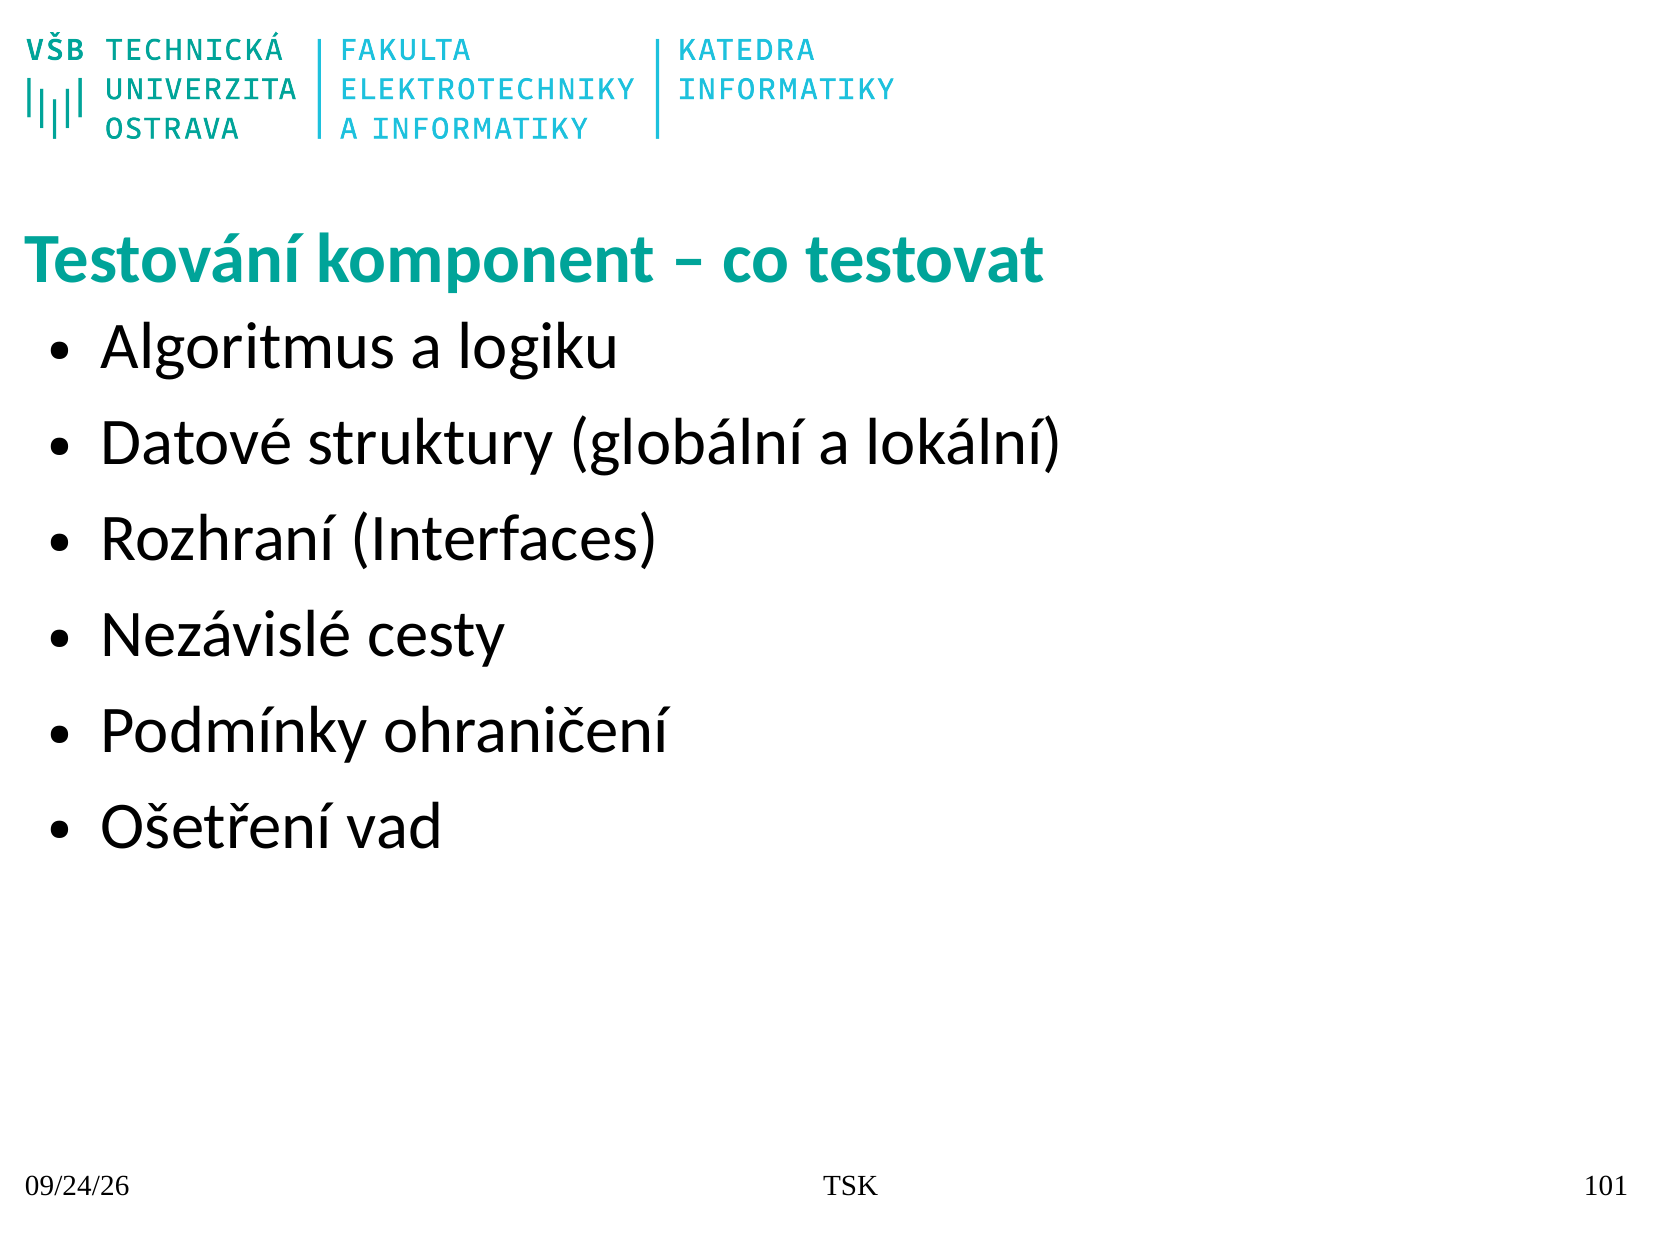

# Testování komponent – co testovat
Algoritmus a logiku
Datové struktury (globální a lokální)
Rozhraní (Interfaces)
Nezávislé cesty
Podmínky ohraničení
Ošetření vad
TSK
101